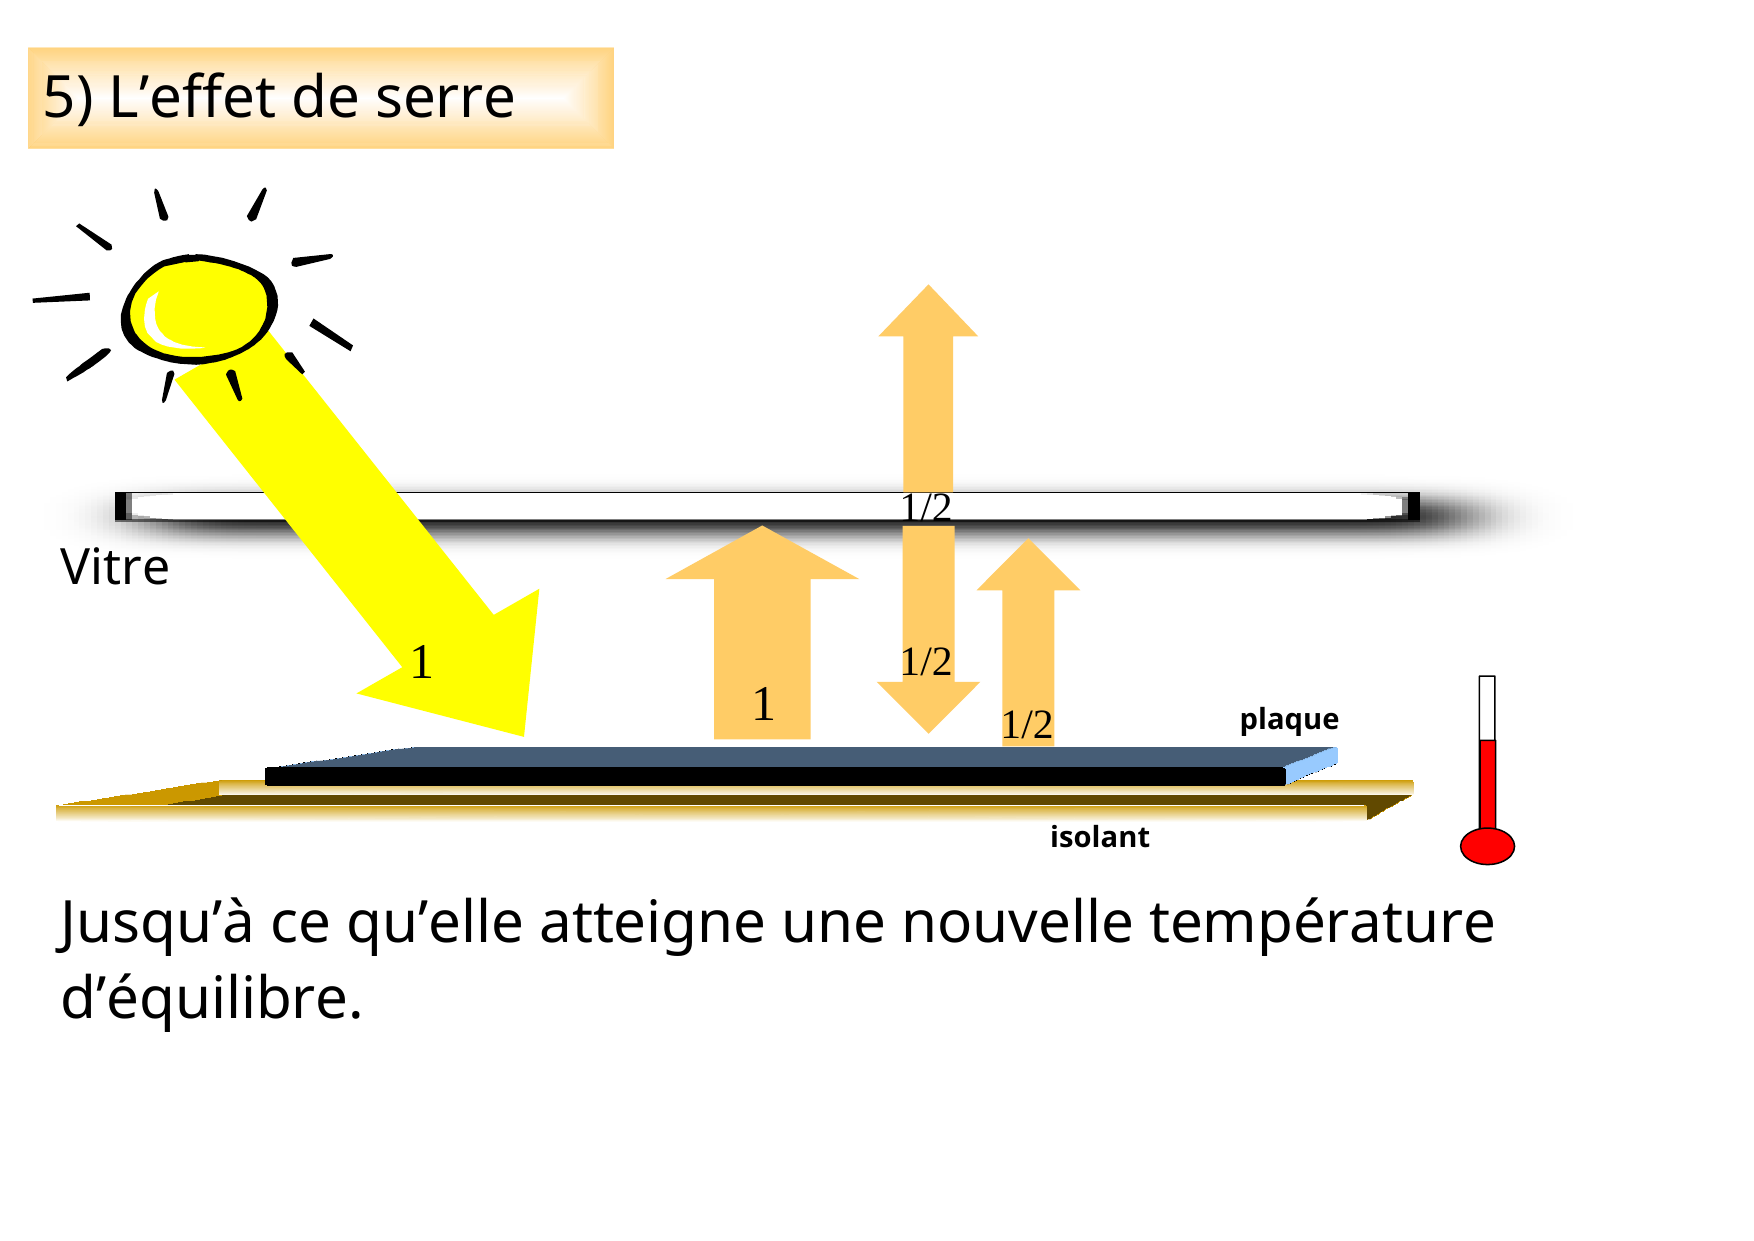

5) L’effet de serre
1/2
Vitre
1/2
1
1
1/2
plaque
isolant
Jusqu’à ce qu’elle atteigne une nouvelle température d’équilibre.